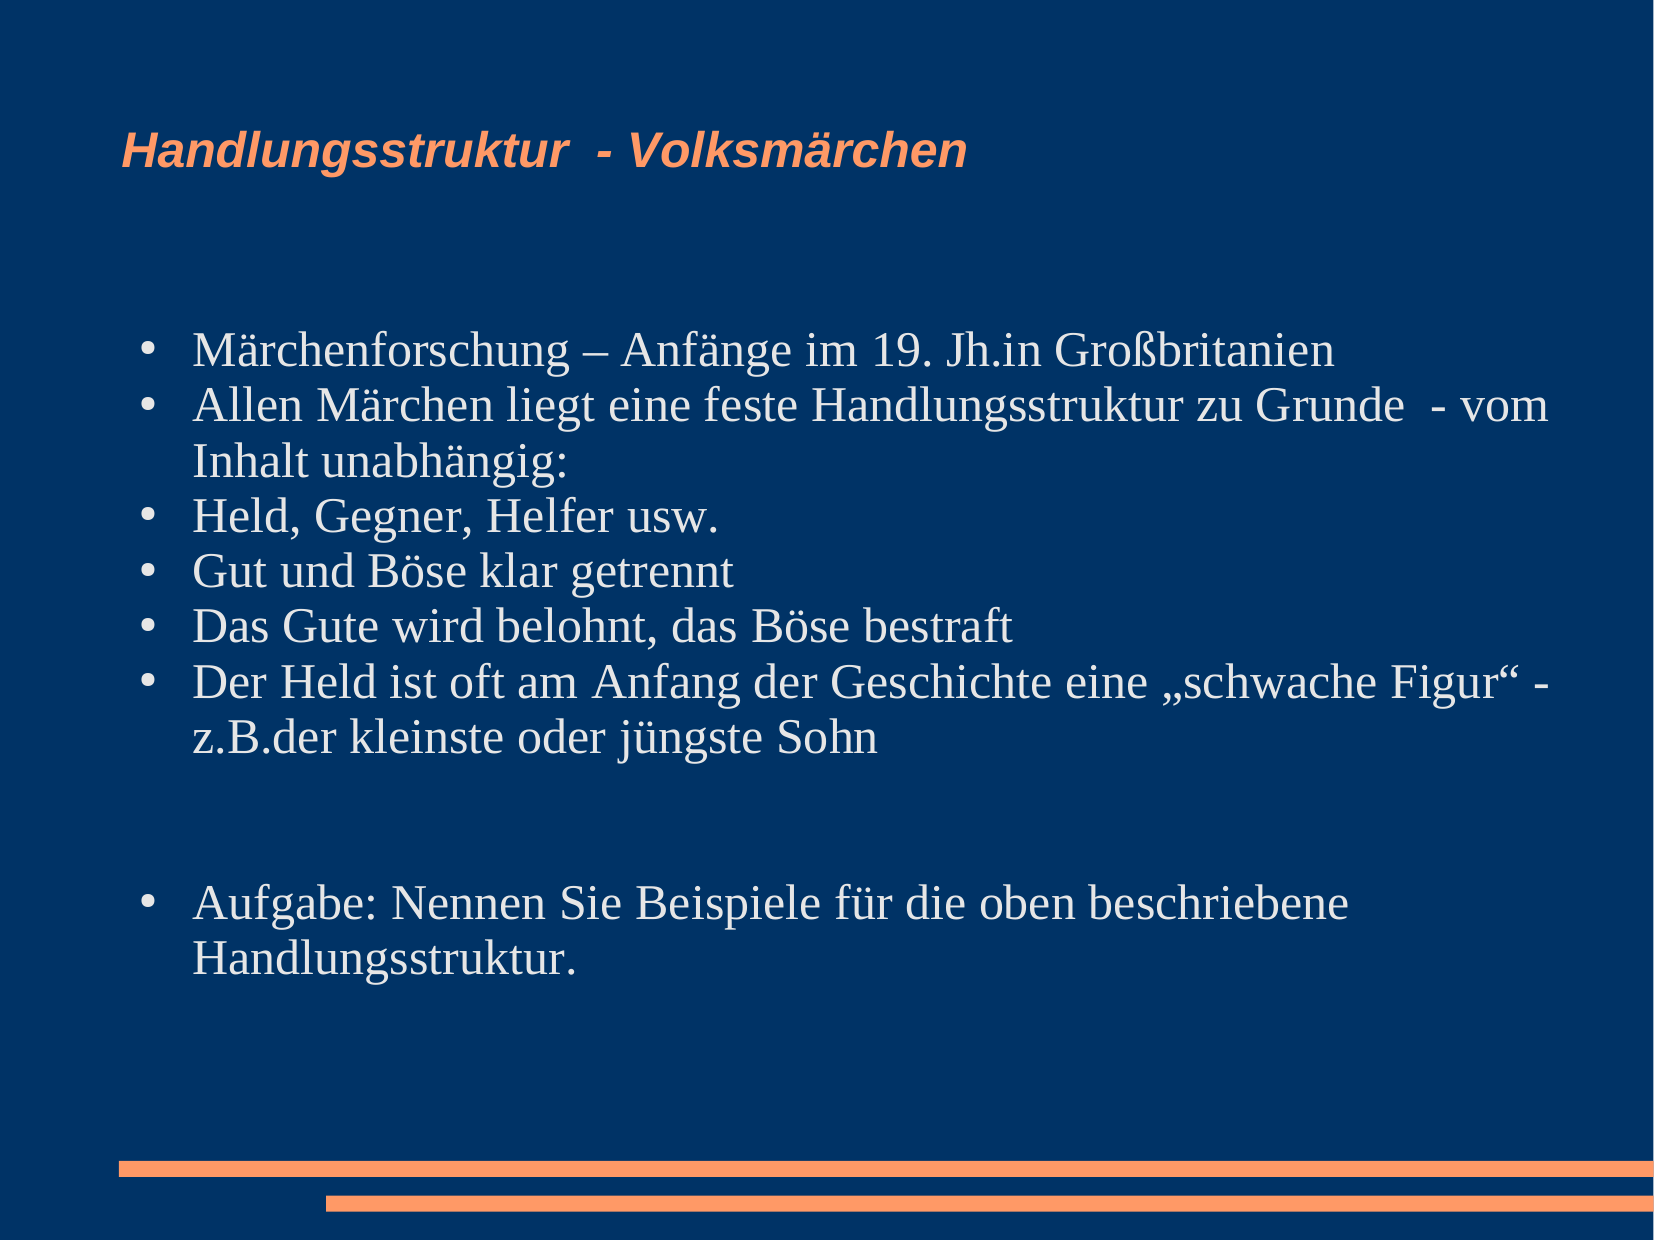

# Handlungsstruktur - Volksmärchen
Märchenforschung – Anfänge im 19. Jh.in Großbritanien
Allen Märchen liegt eine feste Handlungsstruktur zu Grunde - vom Inhalt unabhängig:
Held, Gegner, Helfer usw.
Gut und Böse klar getrennt
Das Gute wird belohnt, das Böse bestraft
Der Held ist oft am Anfang der Geschichte eine „schwache Figur“ - z.B.der kleinste oder jüngste Sohn
Aufgabe: Nennen Sie Beispiele für die oben beschriebene Handlungsstruktur.